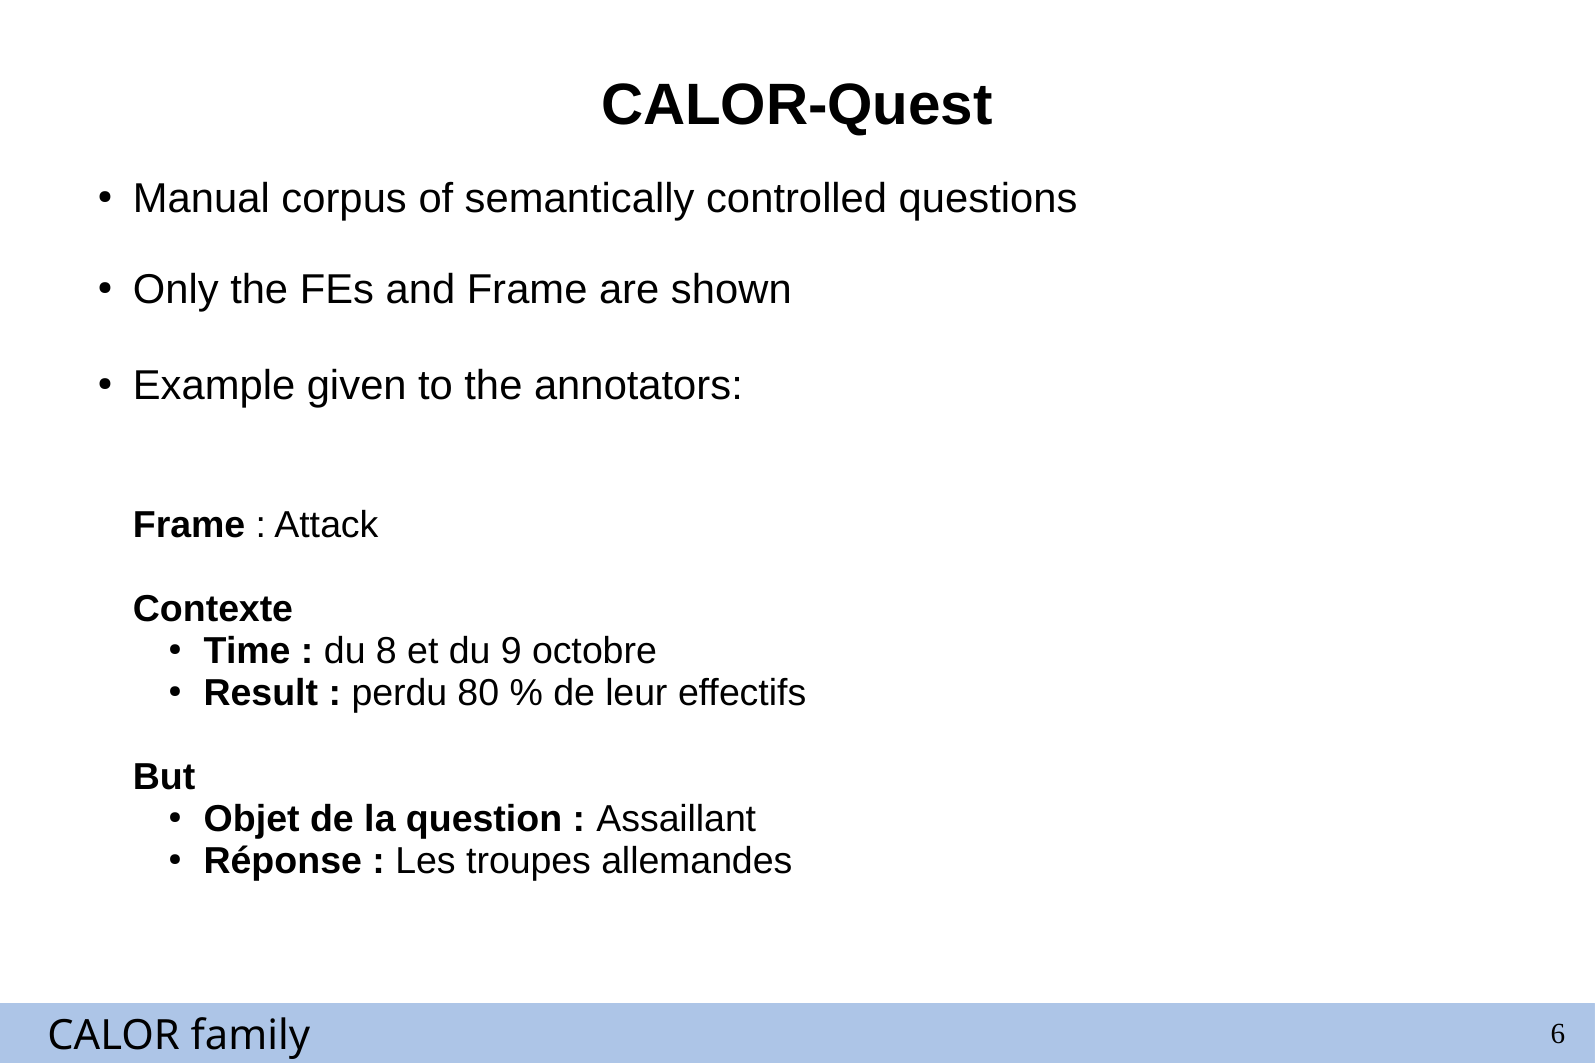

CALOR-Quest
Manual corpus of semantically controlled questions
Only the FEs and Frame are shown
Example given to the annotators:
Frame : Attack
Contexte
Time : du 8 et du 9 octobre
Result : perdu 80 % de leur effectifs
But
Objet de la question : Assaillant
Réponse : Les troupes allemandes
# CALOR family